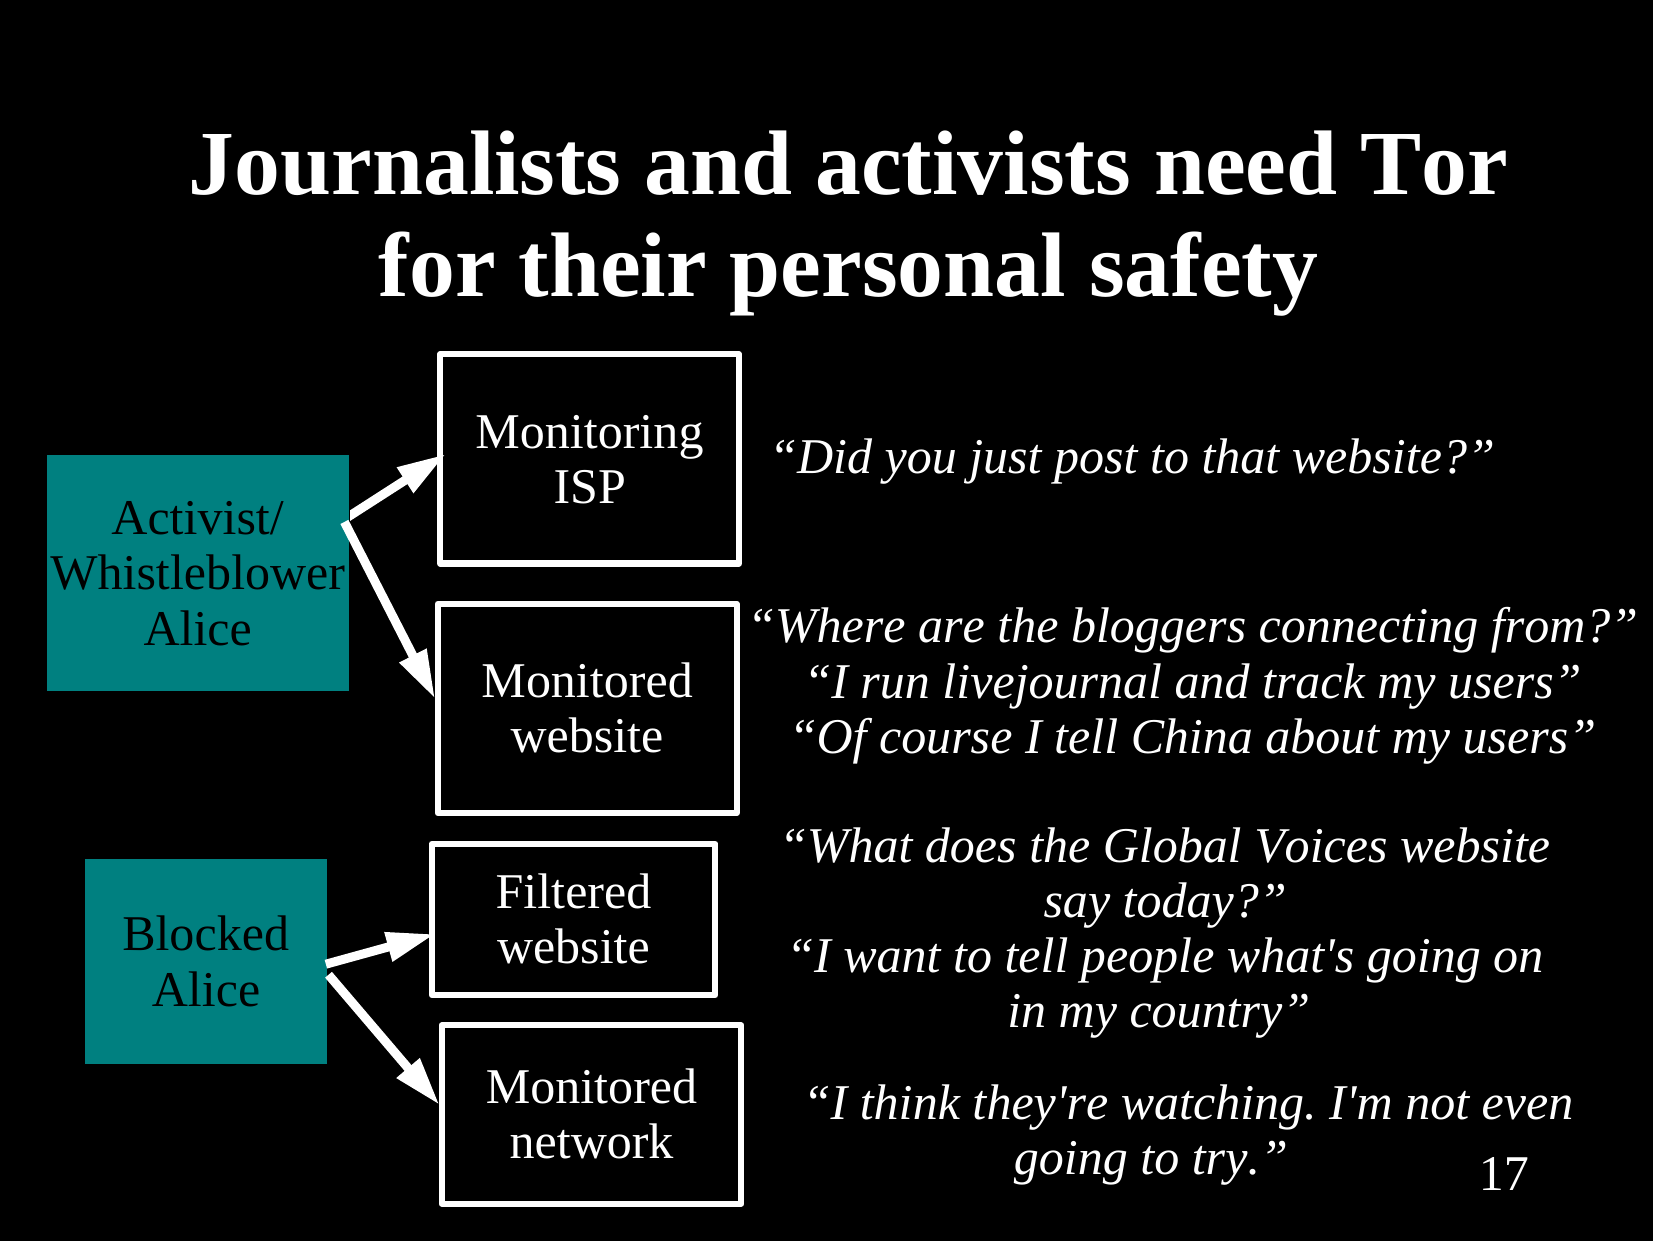

# Journalists and activists need Tor for their personal safety
Monitoring
ISP
“Did you just post to that website?”
Activist/
Whistleblower
Alice
“Where are the bloggers connecting from?”
“I run livejournal and track my users”
“Of course I tell China about my users”
Monitored
website
“What does the Global Voices website say today?”
“I want to tell people what's going on in my country”
Filtered
website
Blocked
Alice
Monitored
network
 “I think they're watching. I'm not even going to try.”